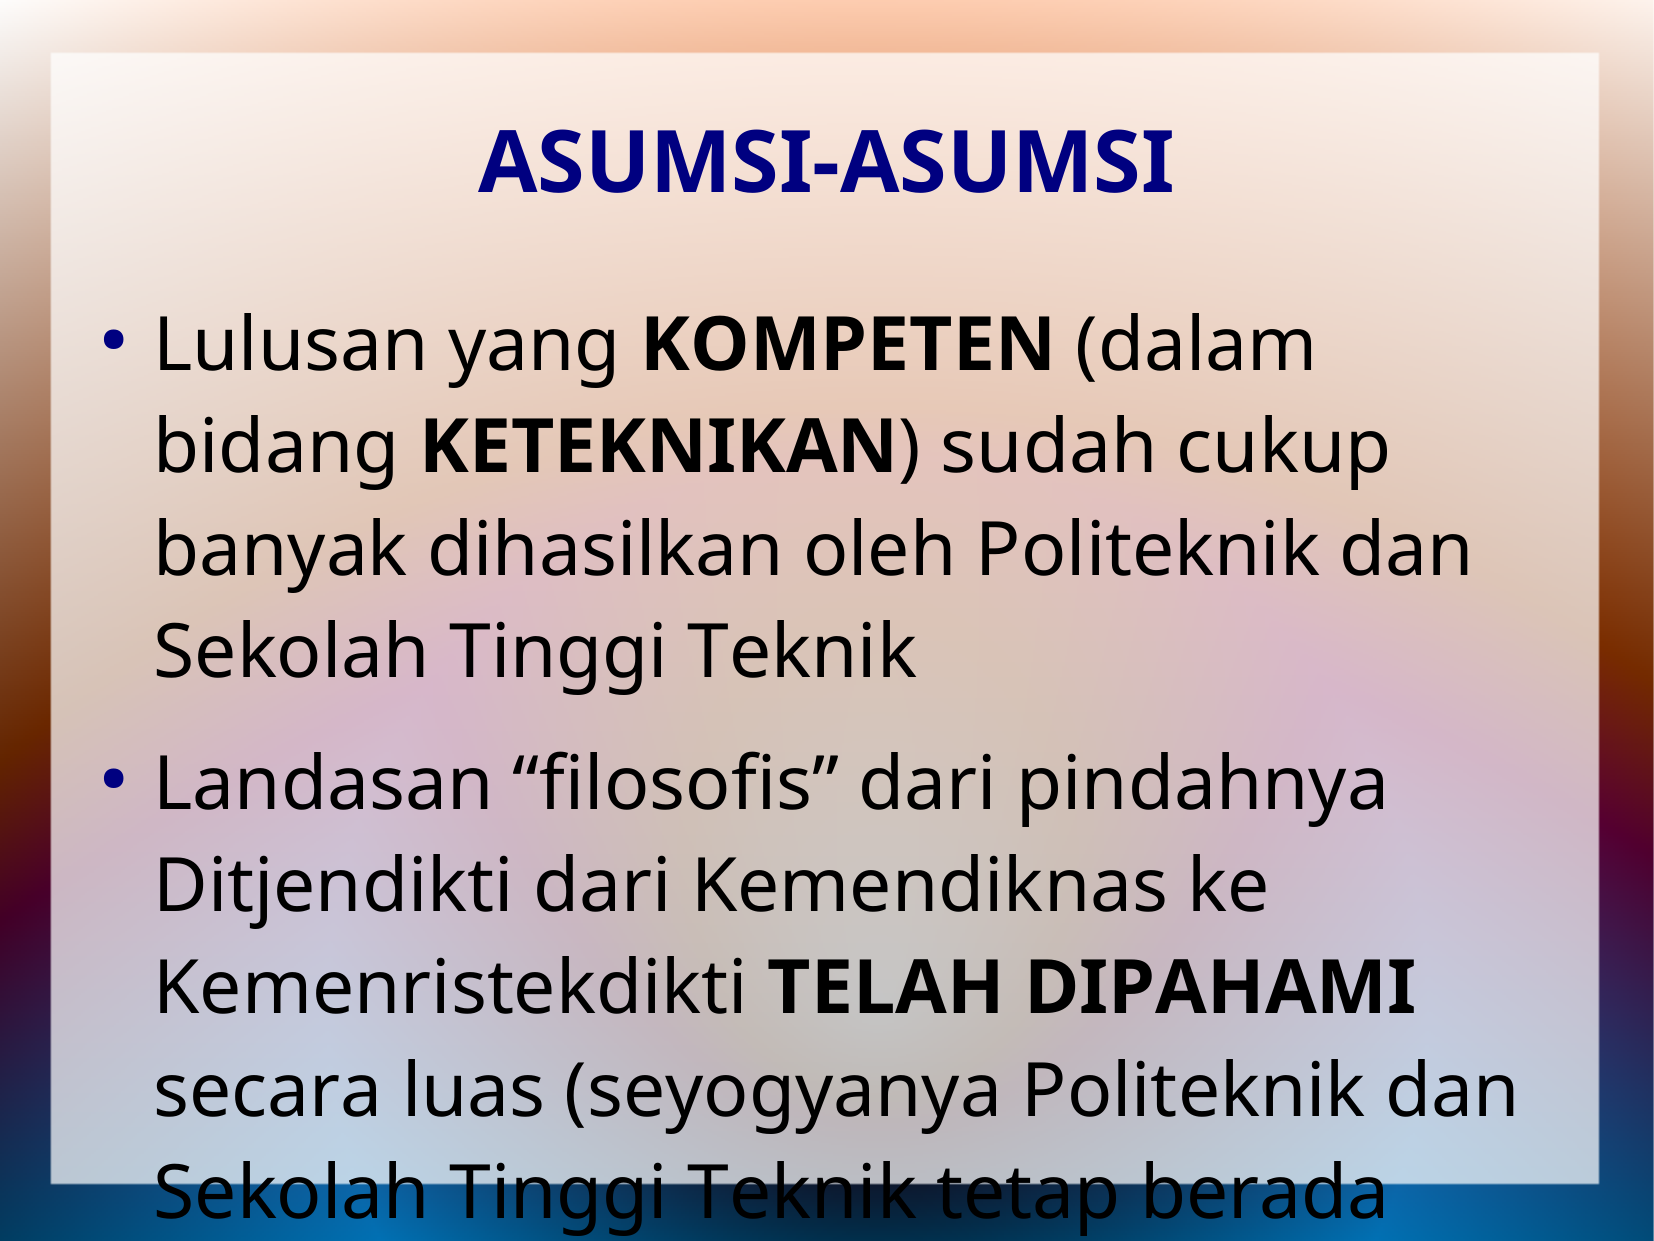

# ASUMSI-ASUMSI
Lulusan yang KOMPETEN (dalam bidang KETEKNIKAN) sudah cukup banyak dihasilkan oleh Politeknik dan Sekolah Tinggi Teknik
Landasan “filosofis” dari pindahnya Ditjendikti dari Kemendiknas ke Kemenristekdikti TELAH DIPAHAMI secara luas (seyogyanya Politeknik dan Sekolah Tinggi Teknik tetap berada dalam naungan Kemendikbud)